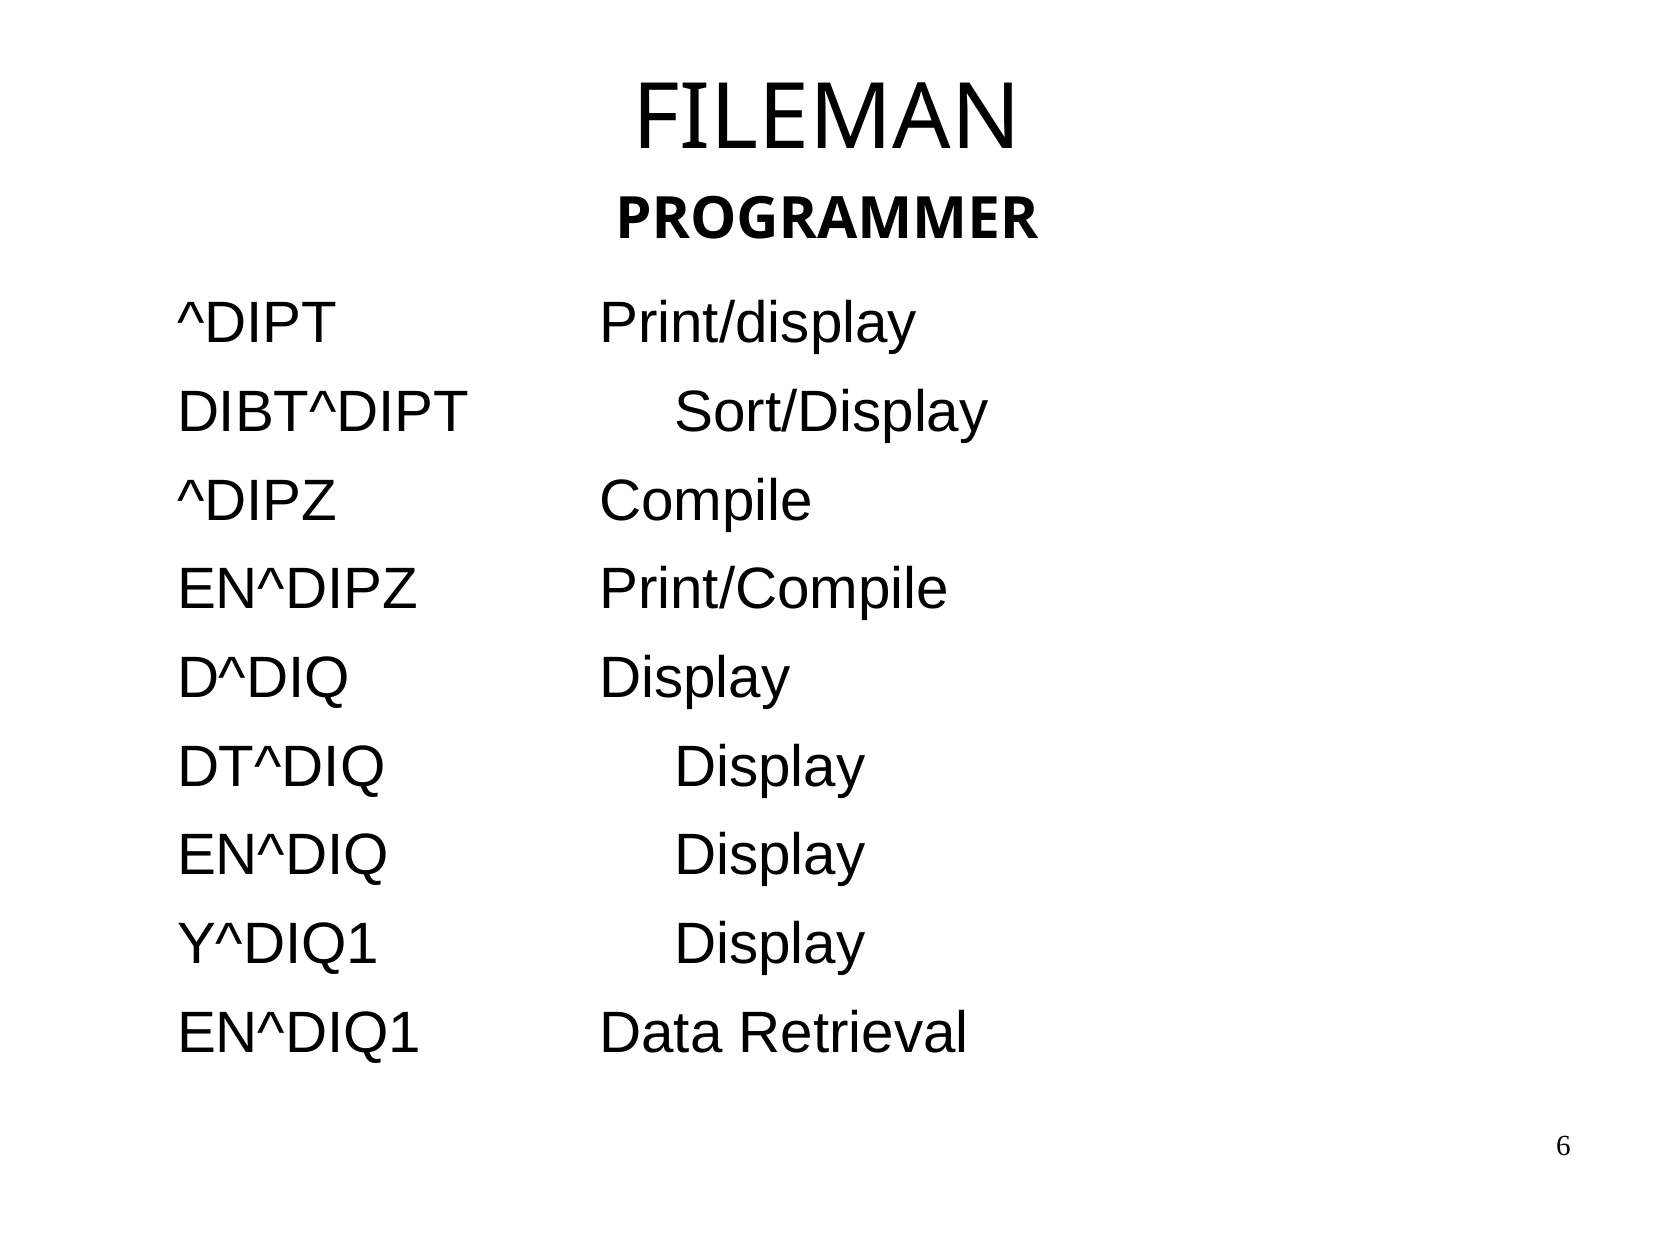

# FILEMAN PROGRAMMER
^DIPT				Print/display
DIBT^DIPT			Sort/Display
^DIPZ				Compile
EN^DIPZ			Print/Compile
D^DIQ				Display
DT^DIQ				Display
EN^DIQ				Display
Y^DIQ1				Display
EN^DIQ1			Data Retrieval
6